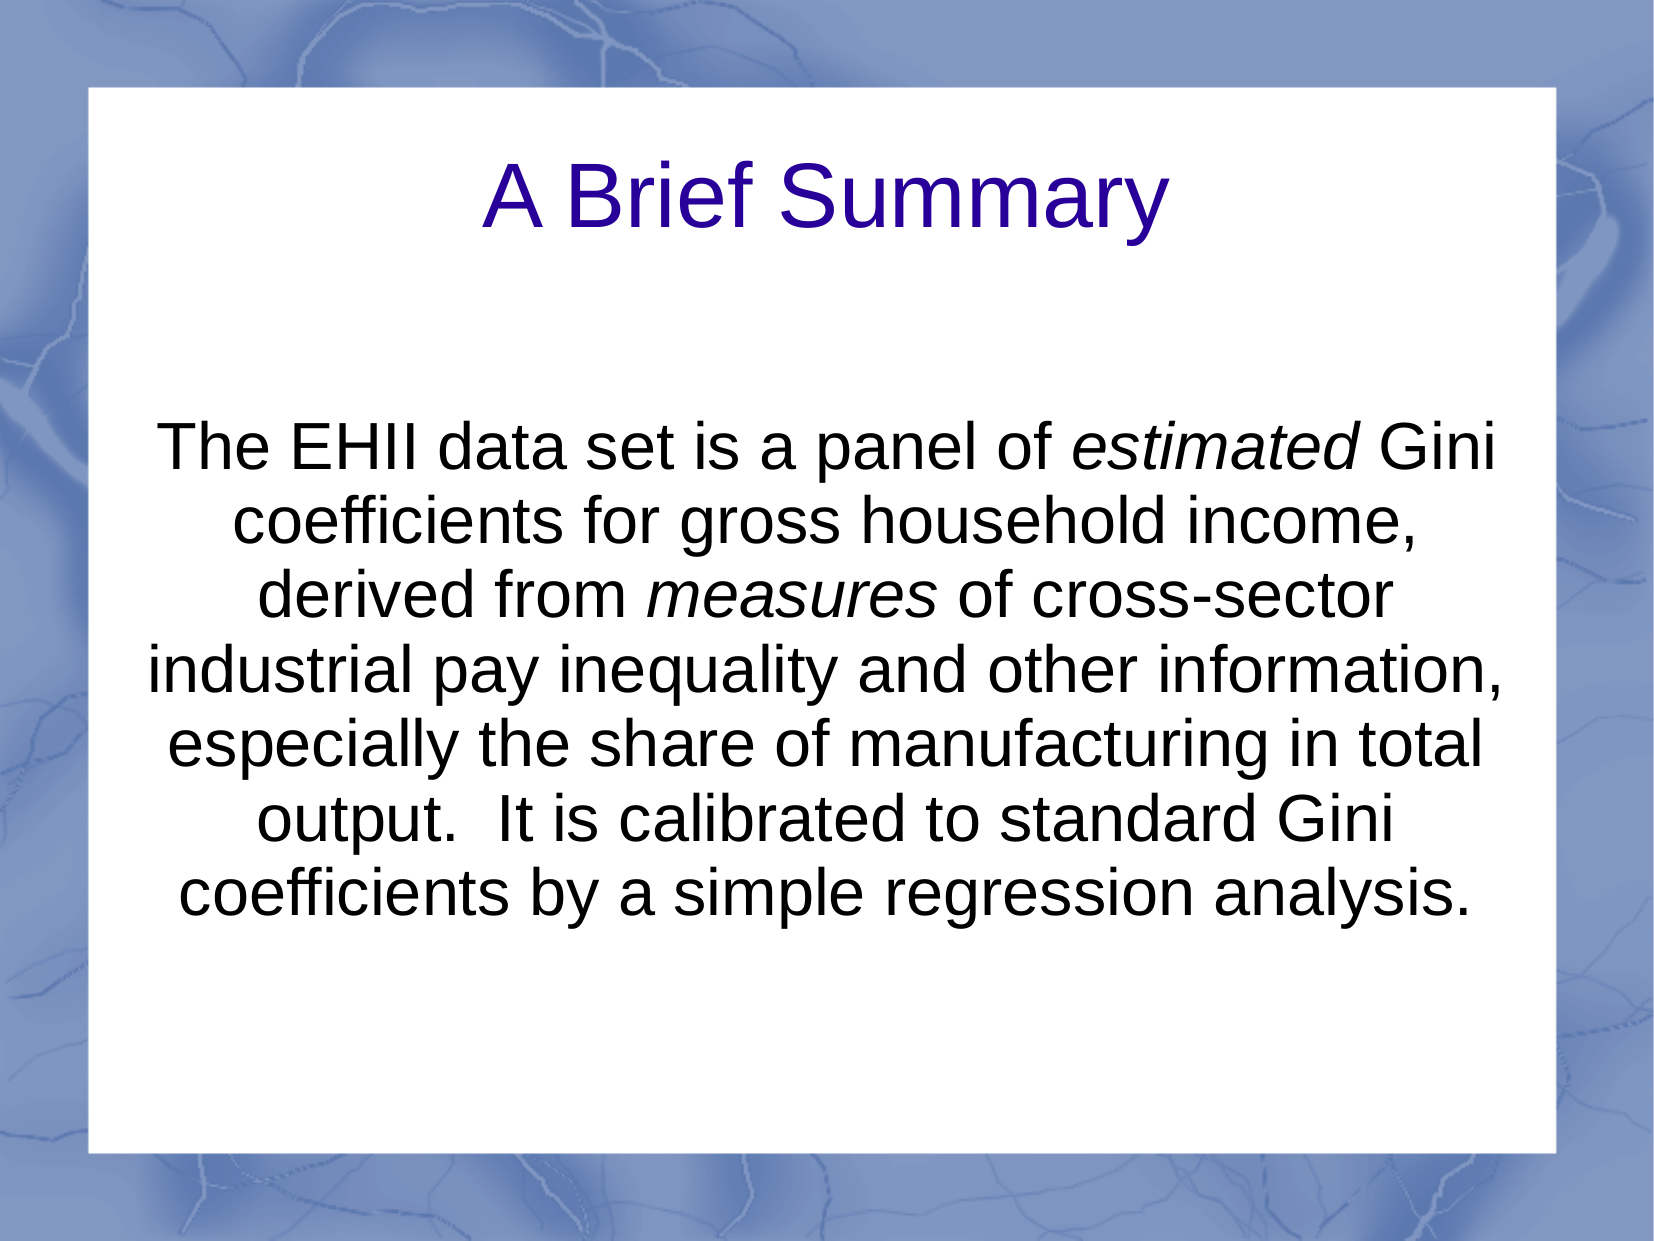

# A Brief Summary
The EHII data set is a panel of estimated Gini coefficients for gross household income, derived from measures of cross-sector industrial pay inequality and other information, especially the share of manufacturing in total output. It is calibrated to standard Gini coefficients by a simple regression analysis.